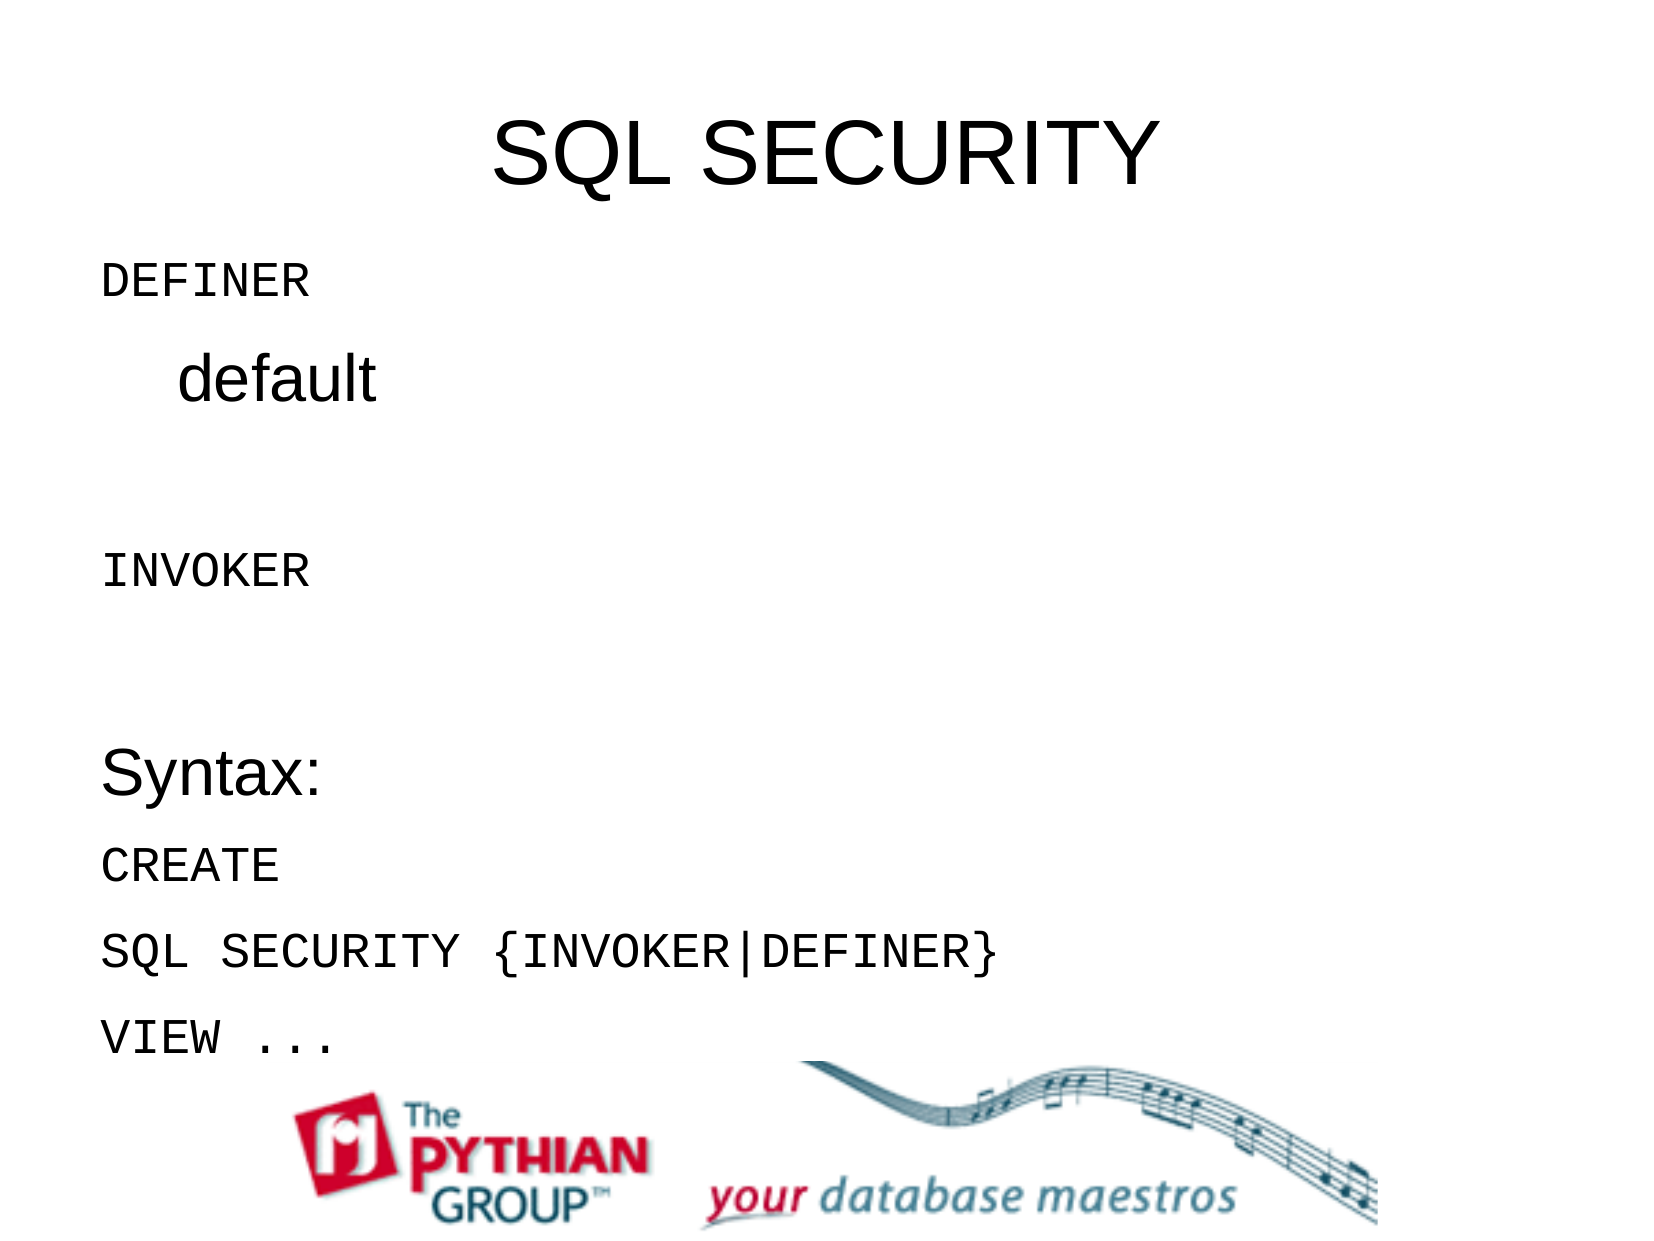

# SQL SECURITY
DEFINER
default
INVOKER
Syntax:
CREATE
SQL SECURITY {INVOKER|DEFINER}
VIEW ...